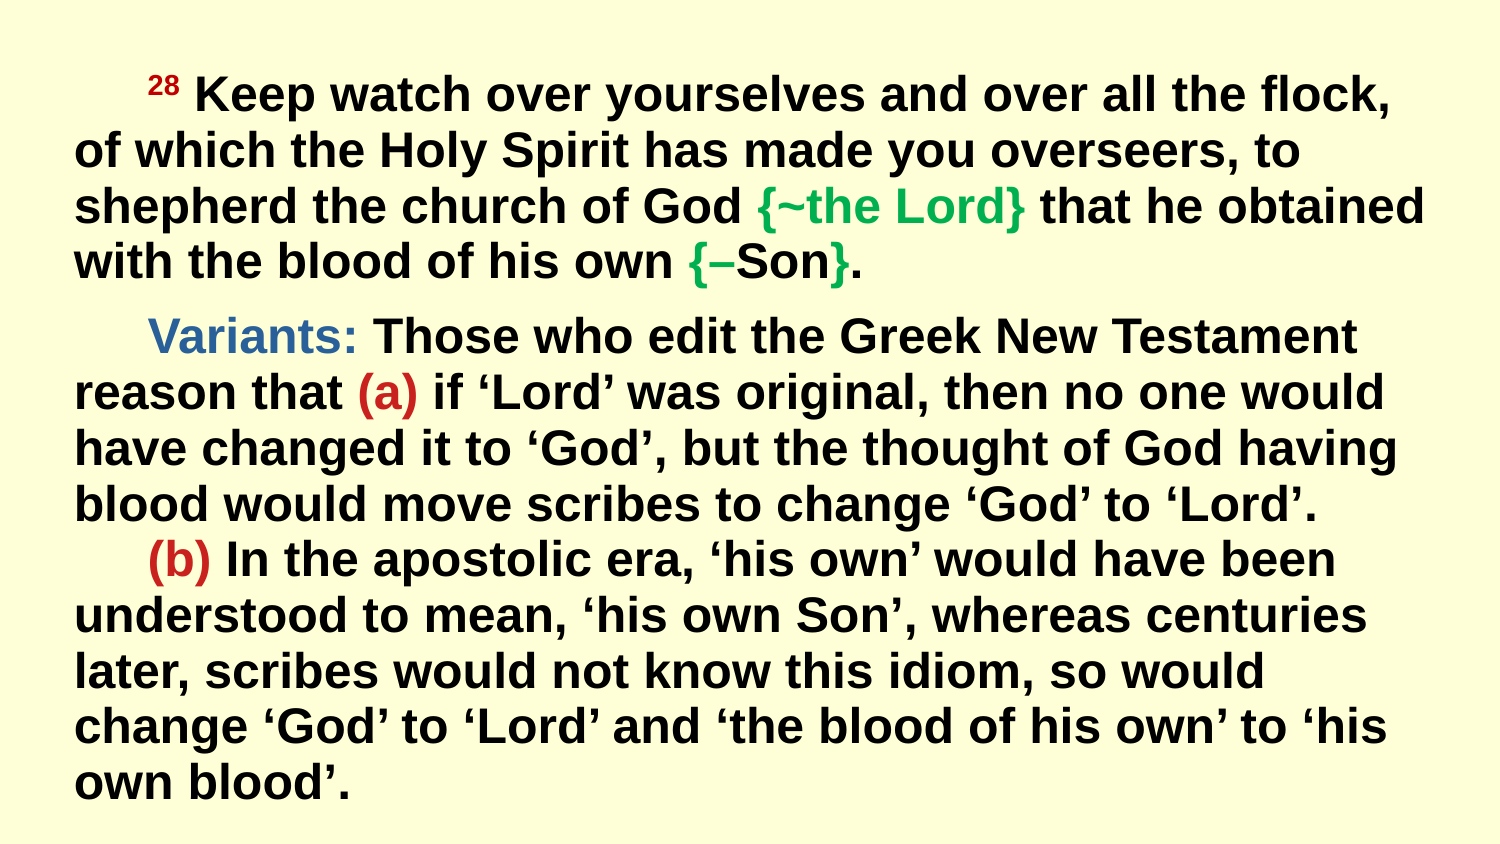

28 Keep watch over yourselves and over all the flock, of which the Holy Spirit has made you overseers, to shepherd the church of God {~the Lord} that he obtained with the blood of his own {–Son}.
	Variants: Those who edit the Greek New Testament reason that (a) if ‘Lord’ was original, then no one would have changed it to ‘God’, but the thought of God having blood would move scribes to change ‘God’ to ‘Lord’.
	(b) In the apostolic era, ‘his own’ would have been understood to mean, ‘his own Son’, whereas centuries later, scribes would not know this idiom, so would change ‘God’ to ‘Lord’ and ‘the blood of his own’ to ‘his own blood’.